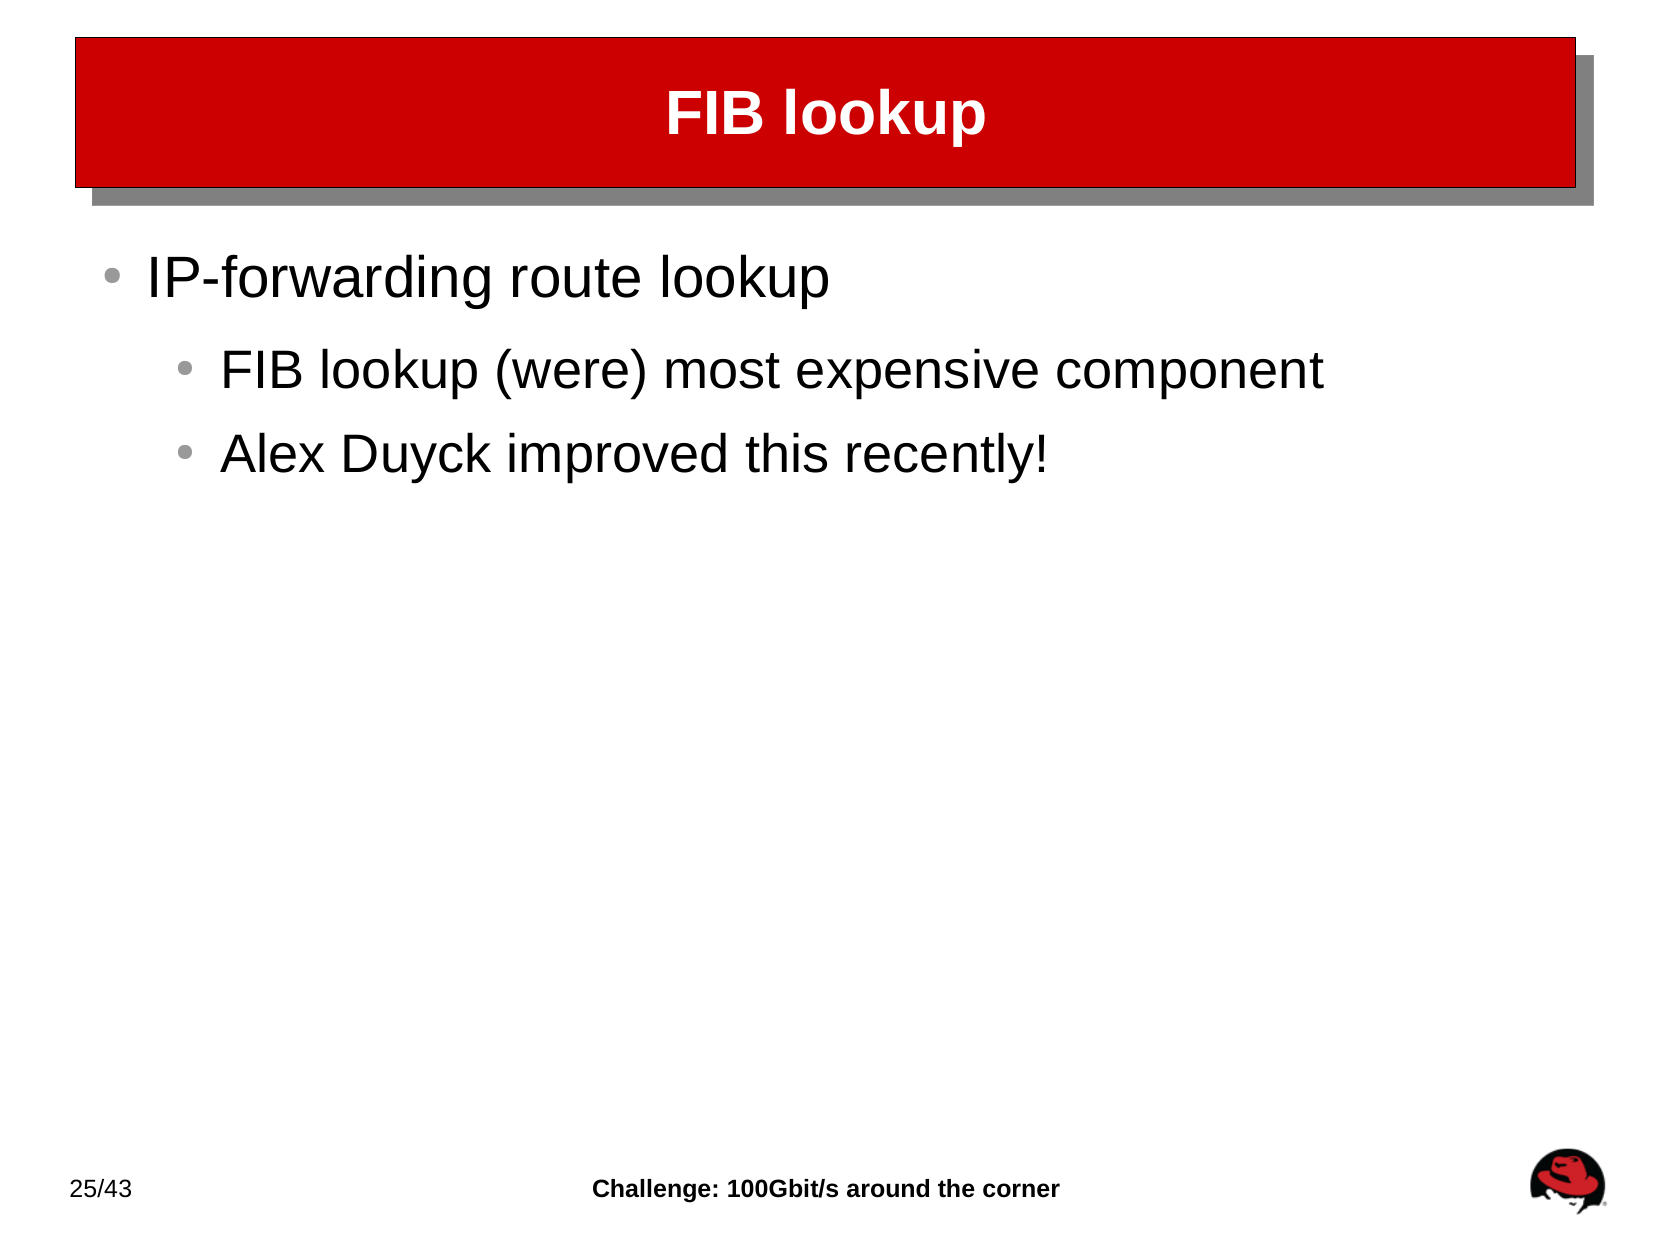

# FIB lookup
IP-forwarding route lookup
FIB lookup (were) most expensive component
Alex Duyck improved this recently!